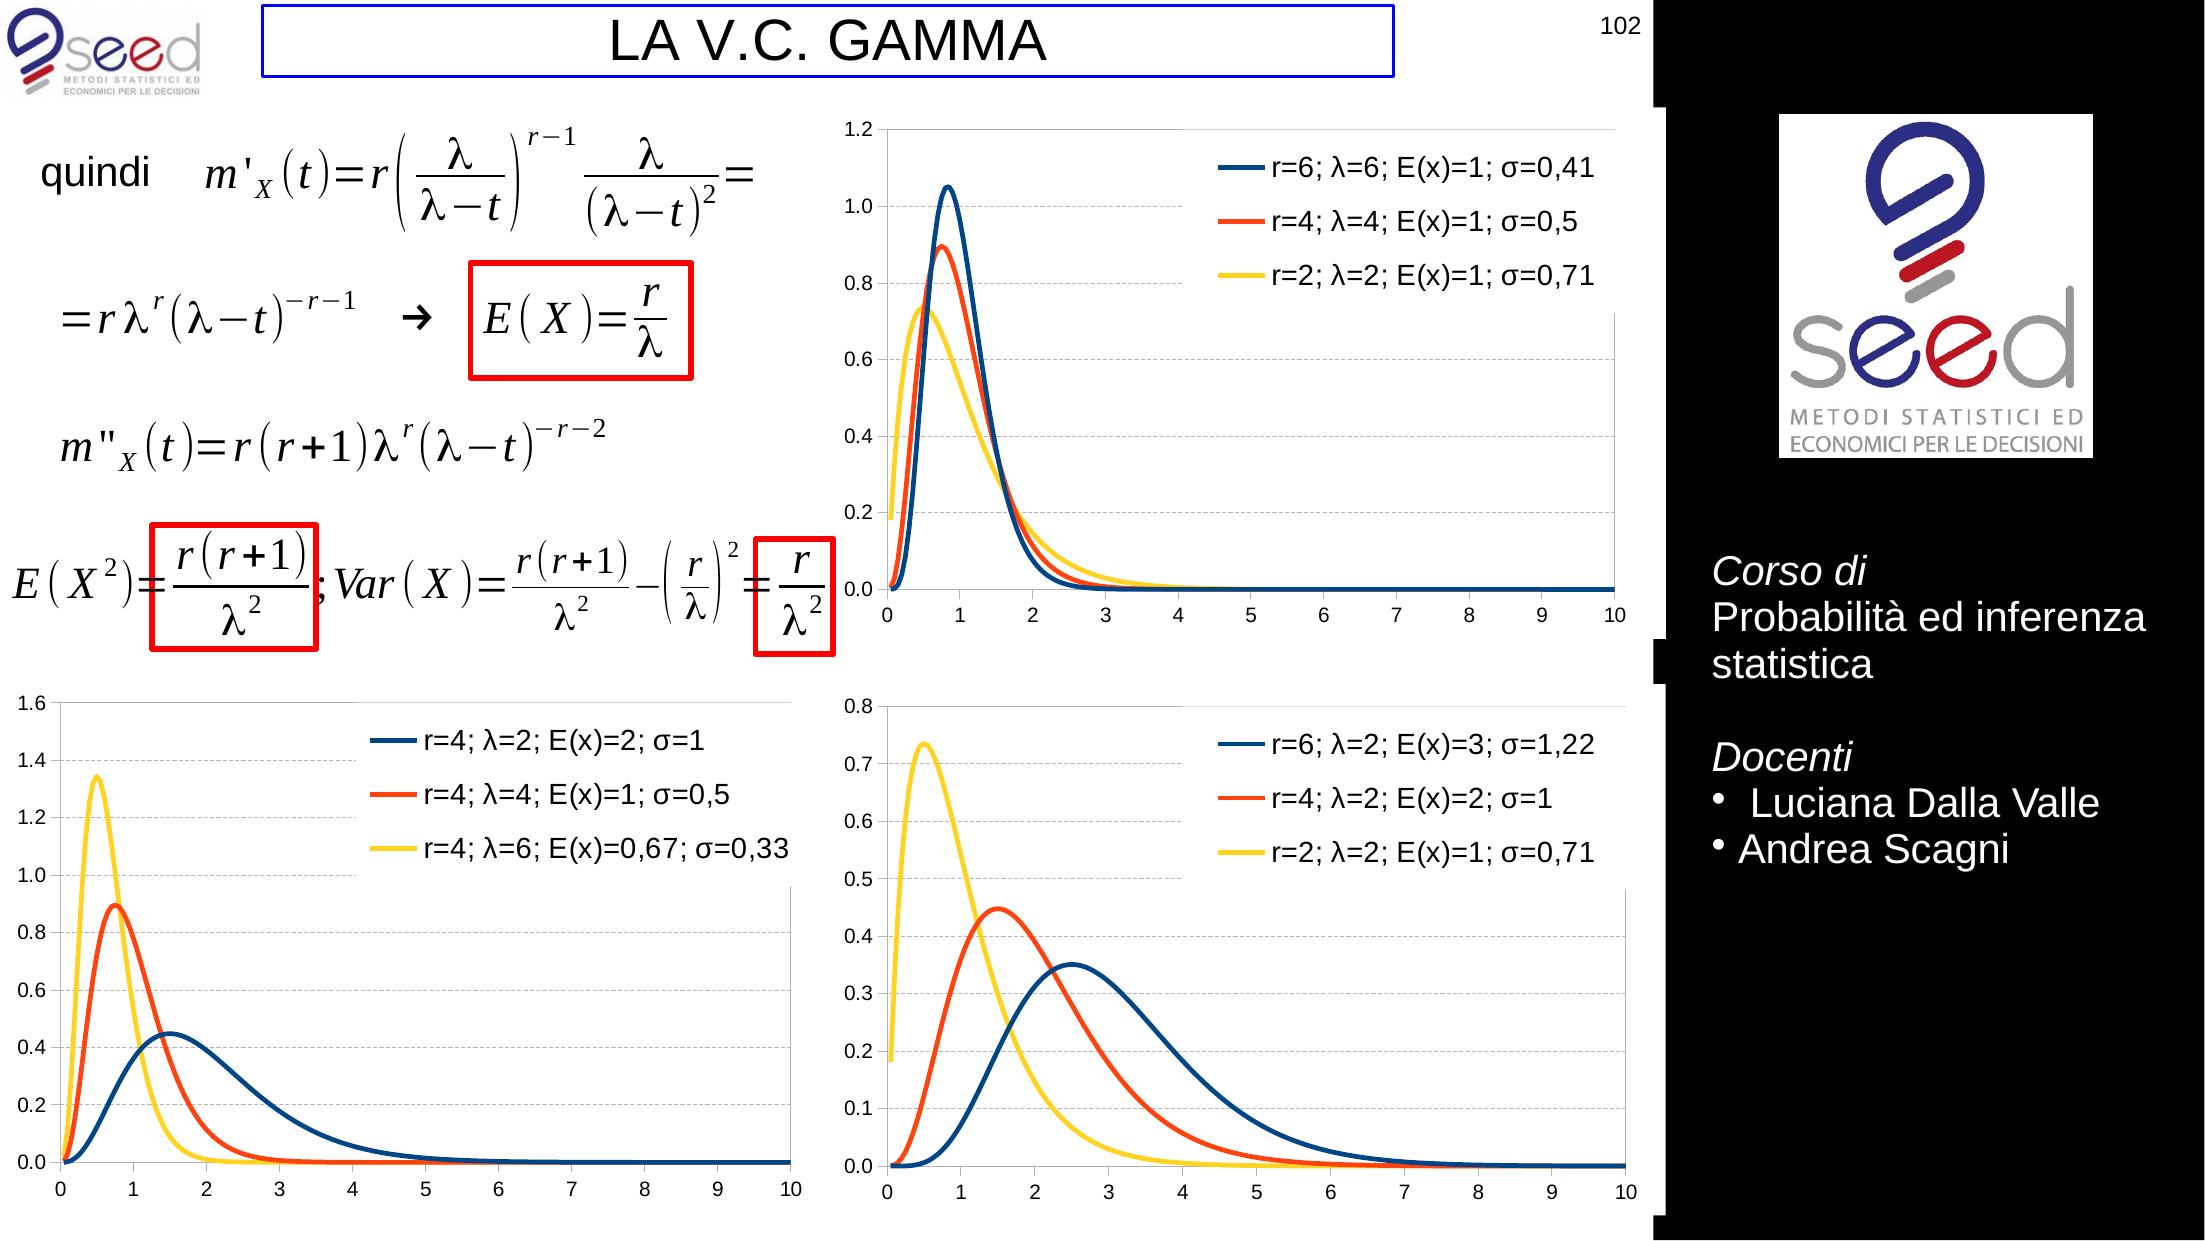

LA V.C. GAMMA
### Chart
| Category | r=6; λ=6; E(x)=1; σ=0,41 | r=4; λ=4; E(x)=1; σ=0,5 | r=2; λ=2; E(x)=1; σ=0,71 |
|---|---|---|---|quindi
### Chart
| Category | r=4; λ=2; E(x)=2; σ=1 | r=4; λ=4; E(x)=1; σ=0,5 | r=4; λ=6; E(x)=0,67; σ=0,33 |
|---|---|---|---|
### Chart
| Category | r=6; λ=2; E(x)=3; σ=1,22 | r=4; λ=2; E(x)=2; σ=1 | r=2; λ=2; E(x)=1; σ=0,71 |
|---|---|---|---|